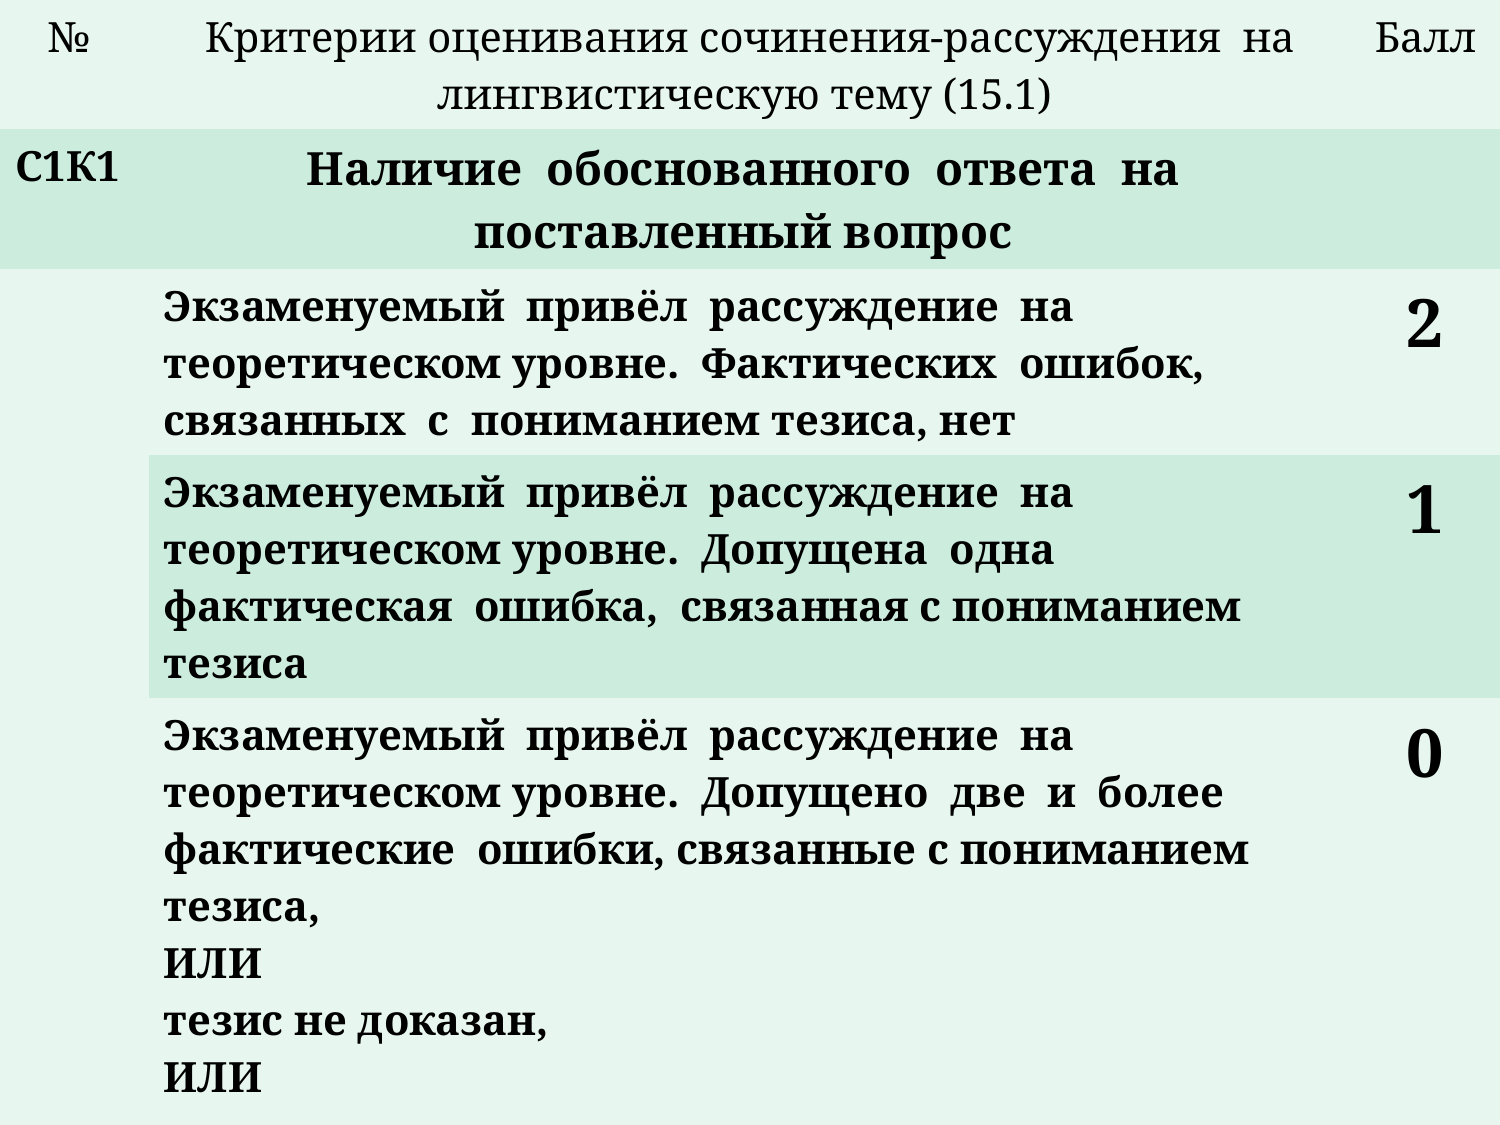

| № | Критерии оценивания сочинения-рассуждения на лингвистическую тему (15.1) | Балл |
| --- | --- | --- |
| С1К1 | Наличие обоснованного ответа на поставленный вопрос | |
| | Экзаменуемый привёл рассуждение на теоретическом уровне. Фактических ошибок, связанных с пониманием тезиса, нет | 2 |
| | Экзаменуемый привёл рассуждение на теоретическом уровне. Допущена одна фактическая ошибка, связанная с пониманием тезиса | 1 |
| | Экзаменуемый привёл рассуждение на теоретическом уровне. Допущено две и более фактические ошибки, связанные с пониманием тезиса, ИЛИ тезис не доказан, ИЛИ дано рассуждение вне контекста задания, ИЛИ тезис доказан на бытовом уровне | 0 |